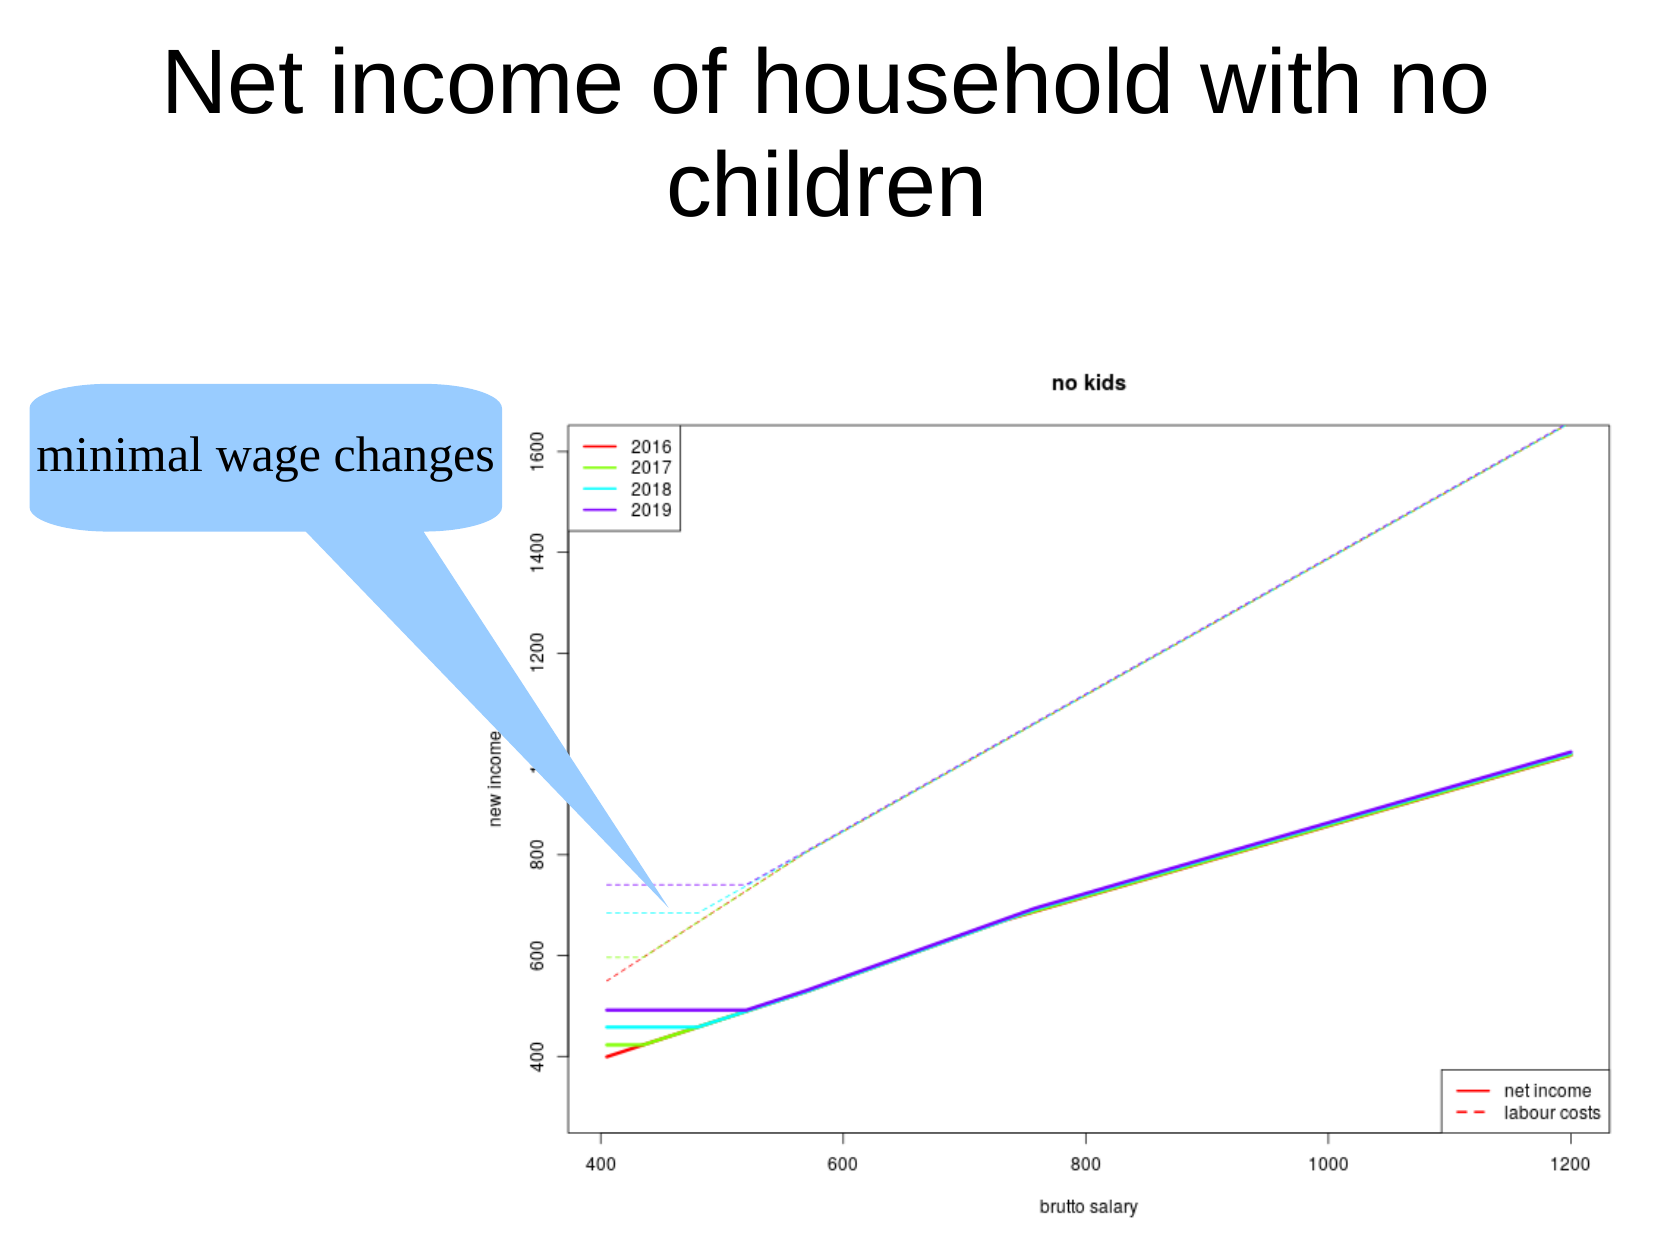

# Net income of household with no children
minimal wage changes